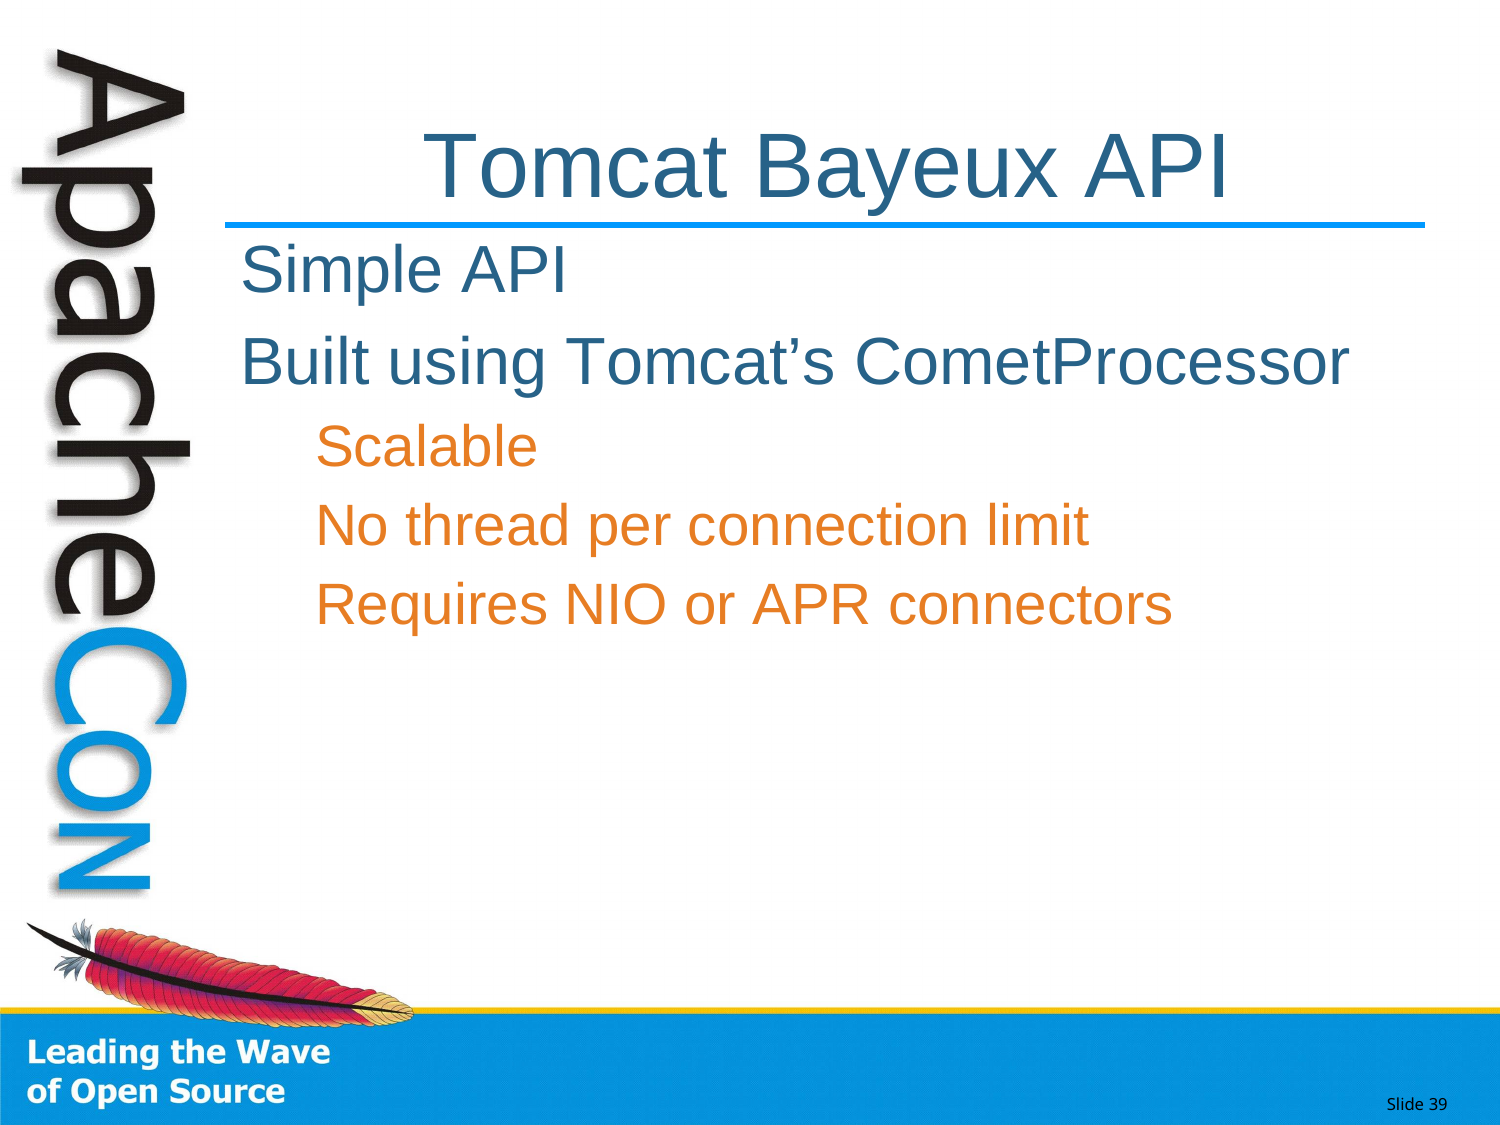

# Tomcat Bayeux API
Simple API
Built using Tomcat’s CometProcessor
Scalable
No thread per connection limit
Requires NIO or APR connectors
Slide